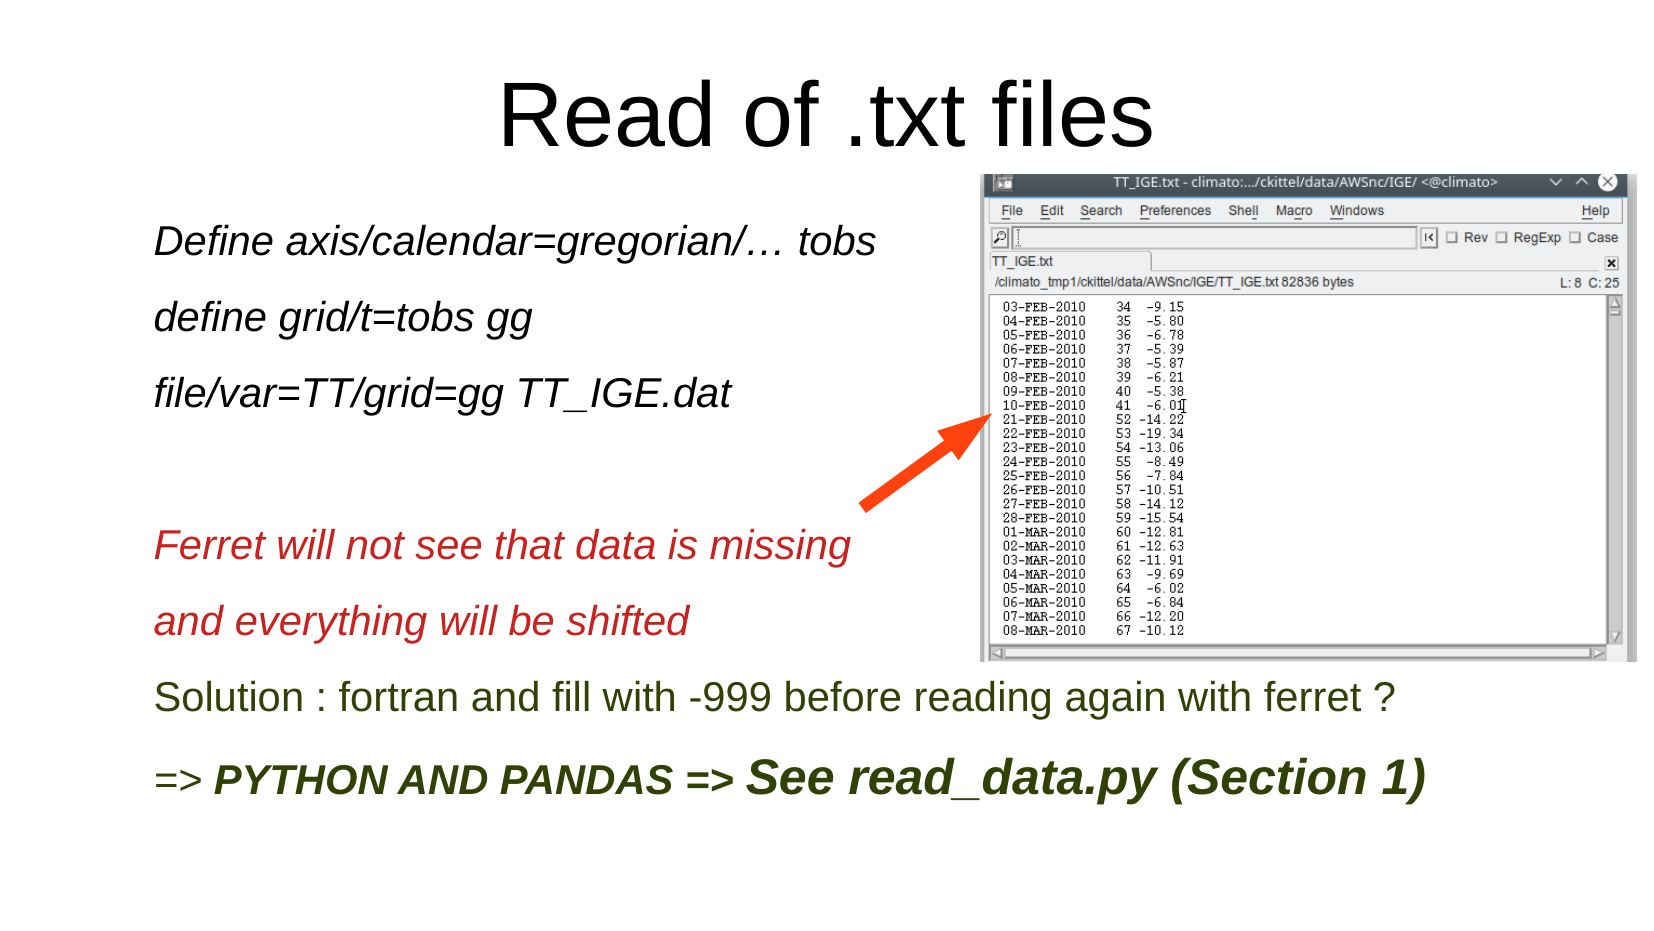

# Read of .txt files
Define axis/calendar=gregorian/… tobs
define grid/t=tobs gg
file/var=TT/grid=gg TT_IGE.dat
Ferret will not see that data is missing
and everything will be shifted
Solution : fortran and fill with -999 before reading again with ferret ?
=> PYTHON AND PANDAS => See read_data.py (Section 1)